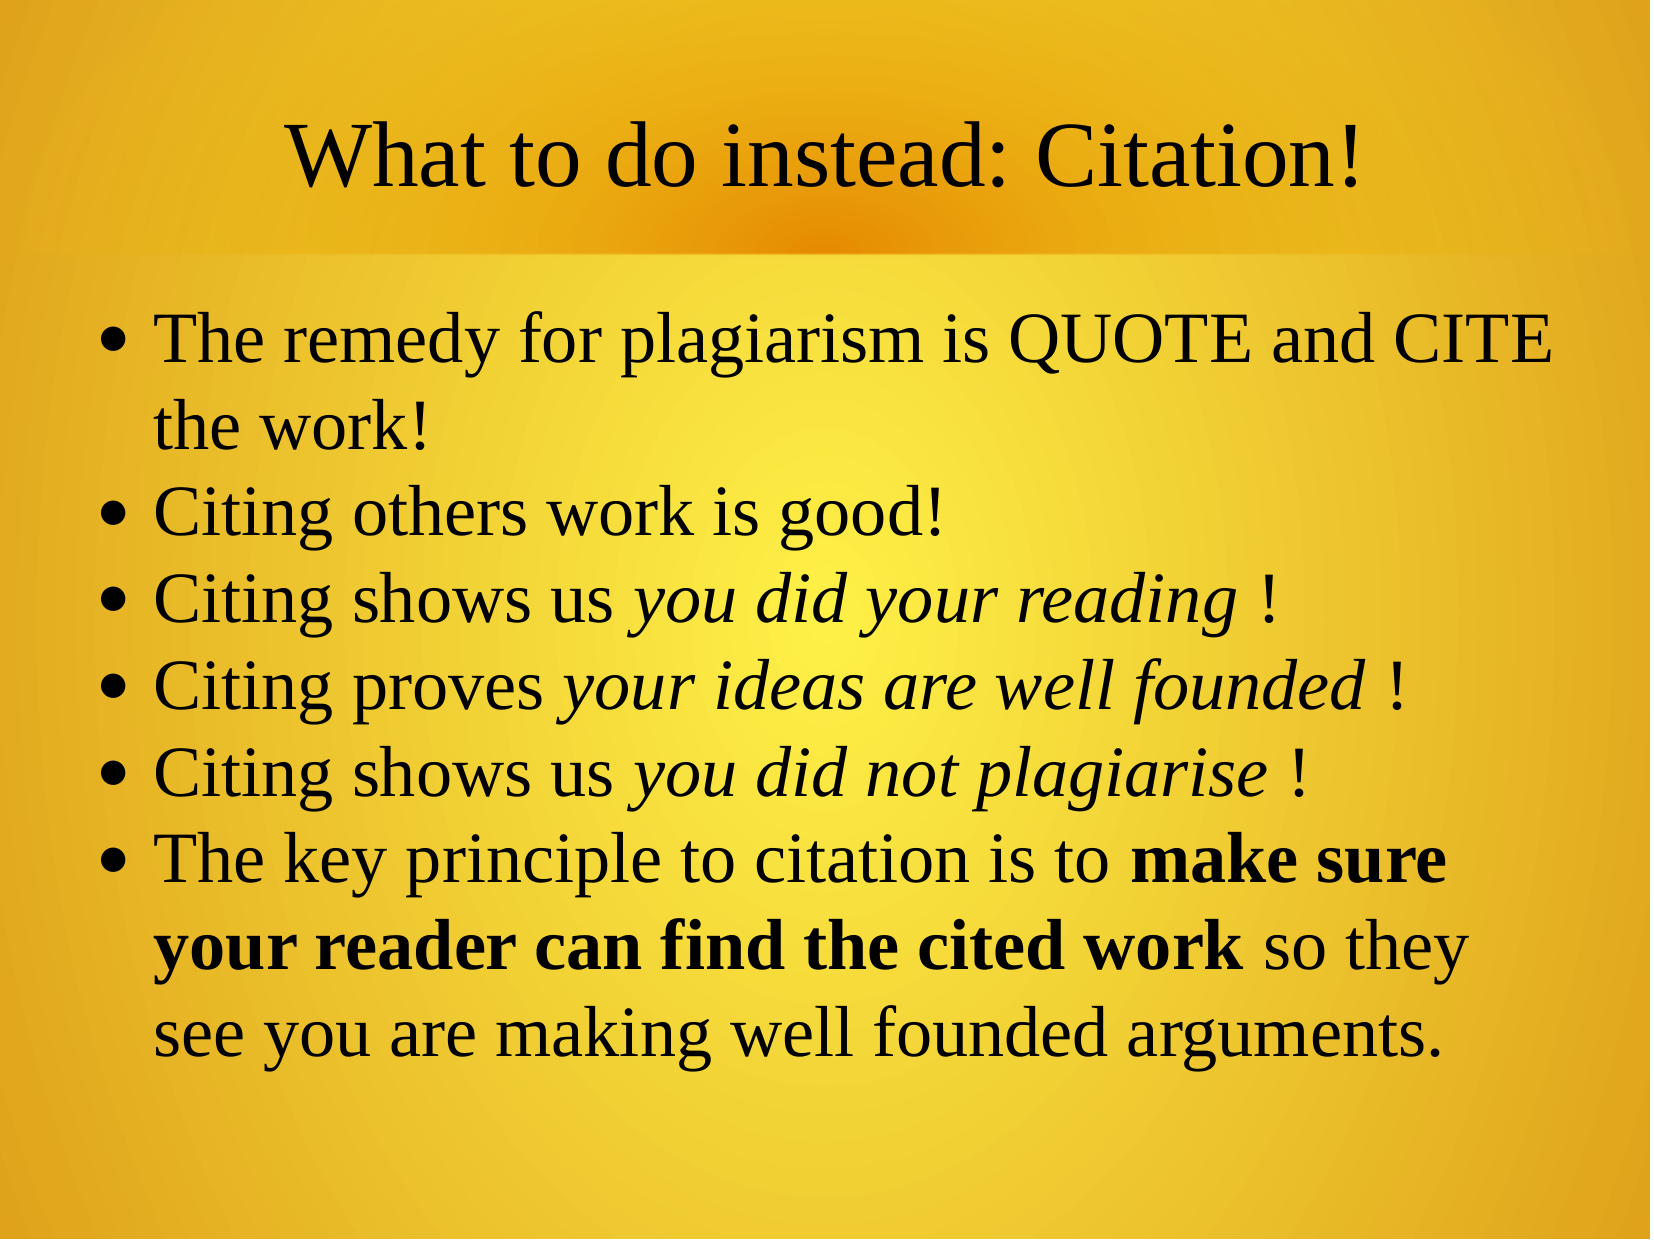

What to do instead: Citation!
The remedy for plagiarism is QUOTE and CITE the work!
Citing others work is good!
Citing shows us you did your reading !
Citing proves your ideas are well founded !
Citing shows us you did not plagiarise !
The key principle to citation is to make sure your reader can find the cited work so they see you are making well founded arguments.